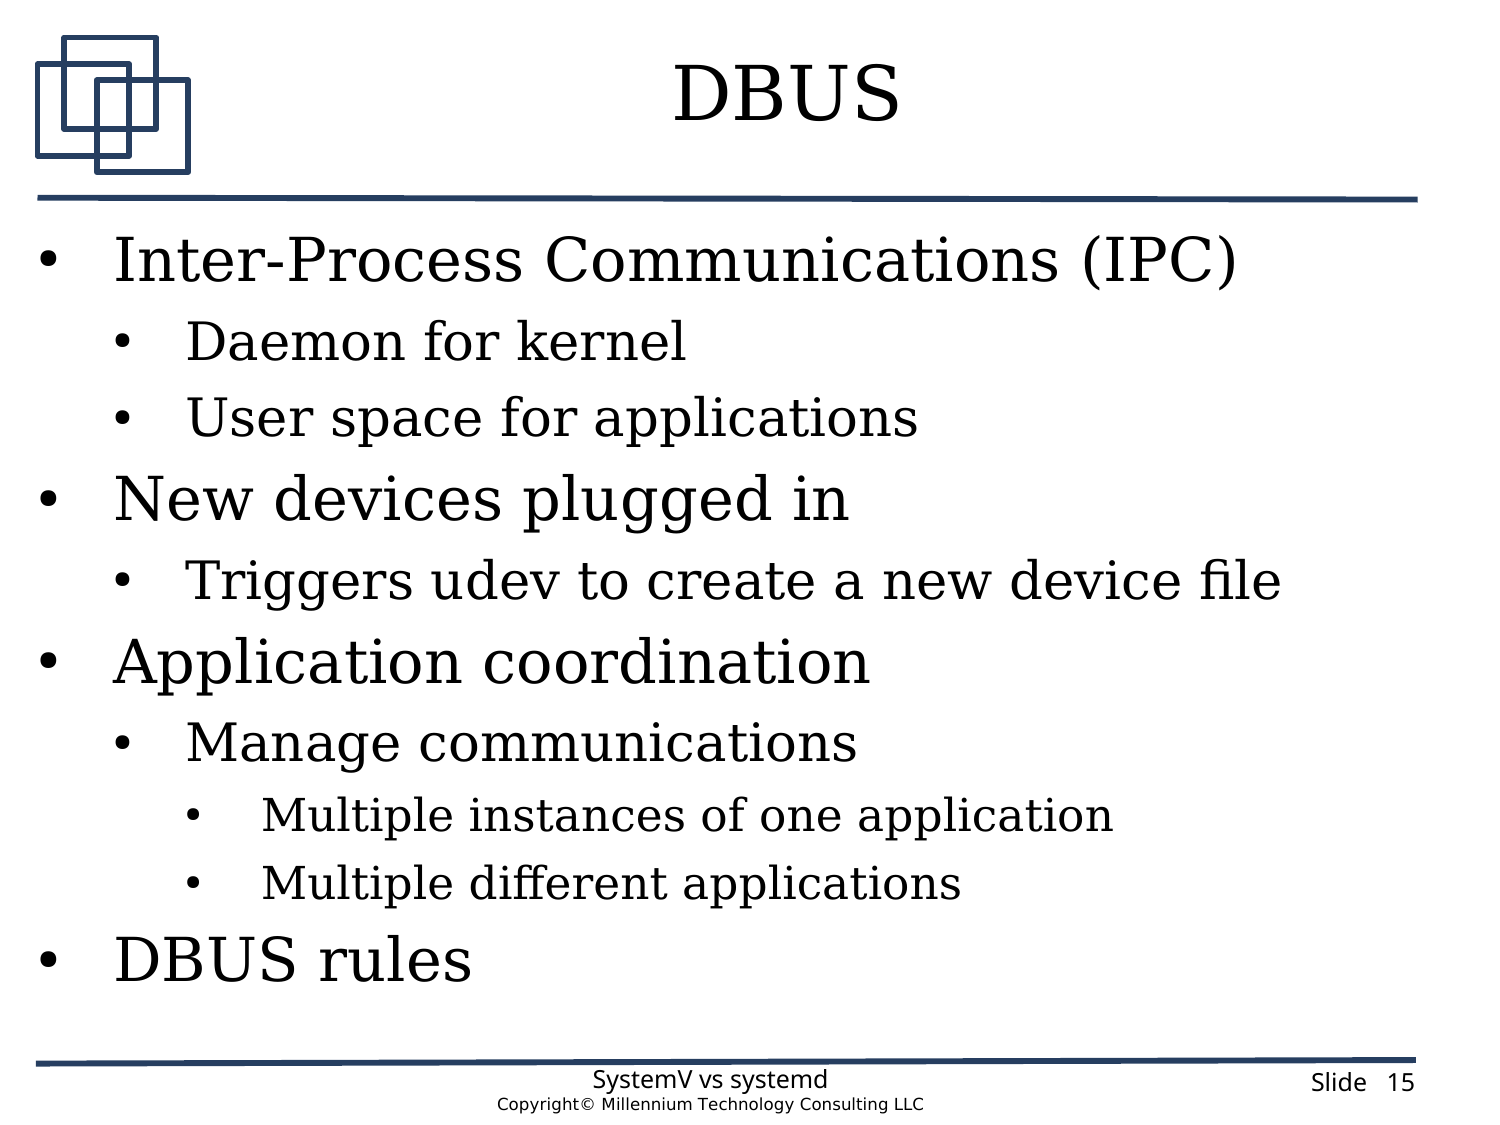

# DBUS
Inter-Process Communications (IPC)
Daemon for kernel
User space for applications
New devices plugged in
Triggers udev to create a new device file
Application coordination
Manage communications
Multiple instances of one application
Multiple different applications
DBUS rules